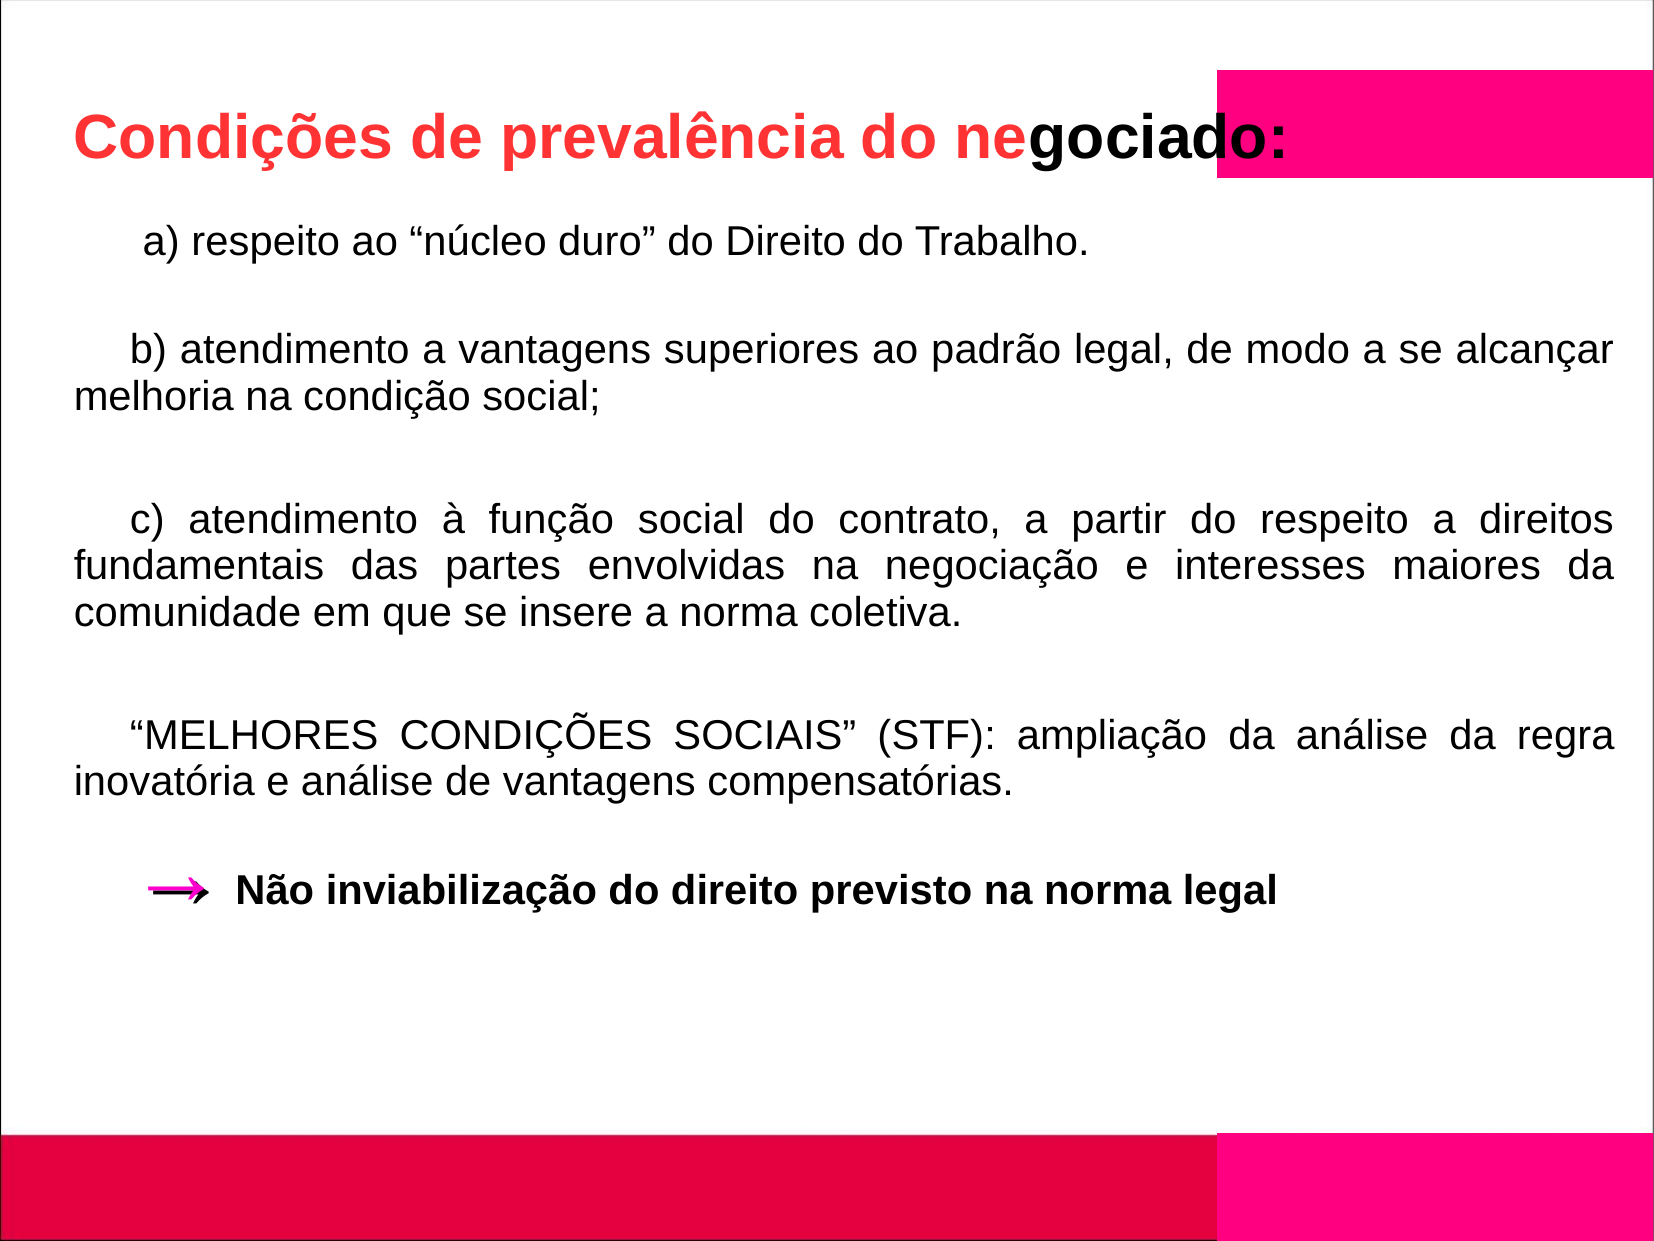

Condições de prevalência do negociado:
 a) respeito ao “núcleo duro” do Direito do Trabalho.
b) atendimento a vantagens superiores ao padrão legal, de modo a se alcançar melhoria na condição social;
c) atendimento à função social do contrato, a partir do respeito a direitos fundamentais das partes envolvidas na negociação e interesses maiores da comunidade em que se insere a norma coletiva.
“MELHORES CONDIÇÕES SOCIAIS” (STF): ampliação da análise da regra inovatória e análise de vantagens compensatórias.
→ Não inviabilização do direito previsto na norma legal